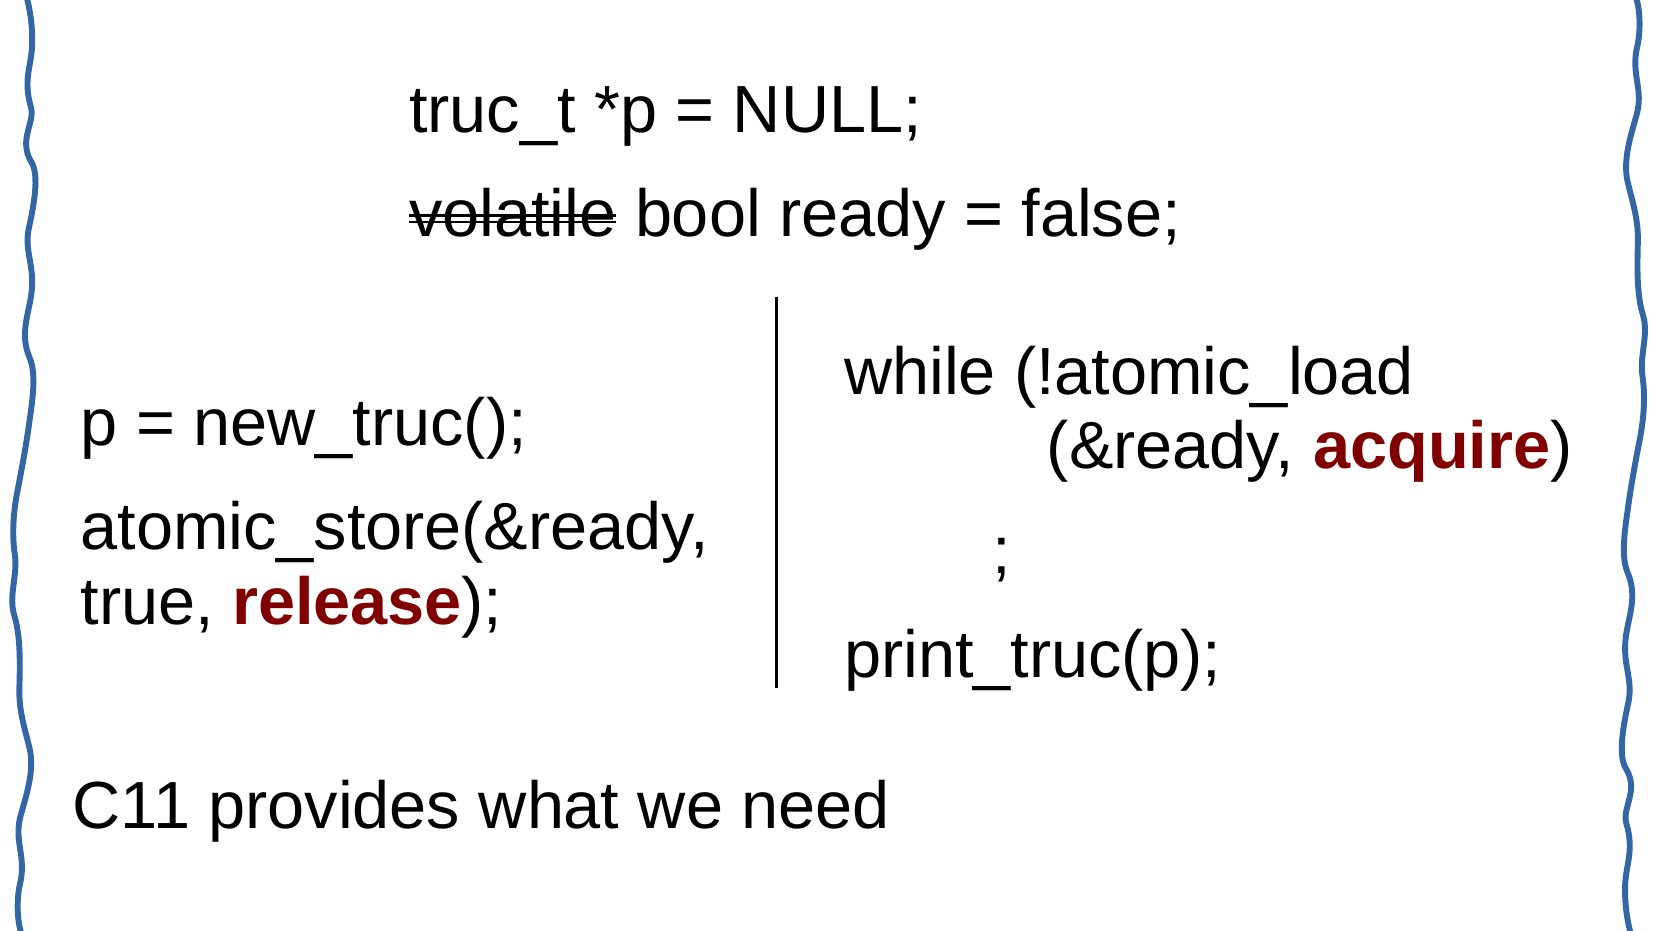

# truc_t *p = NULL;
volatile bool ready = false;
p = new_truc();
atomic_store(&ready, true, release);
while (!atomic_load
 (&ready, acquire)
   ;
print_truc(p);
C11 provides what we need